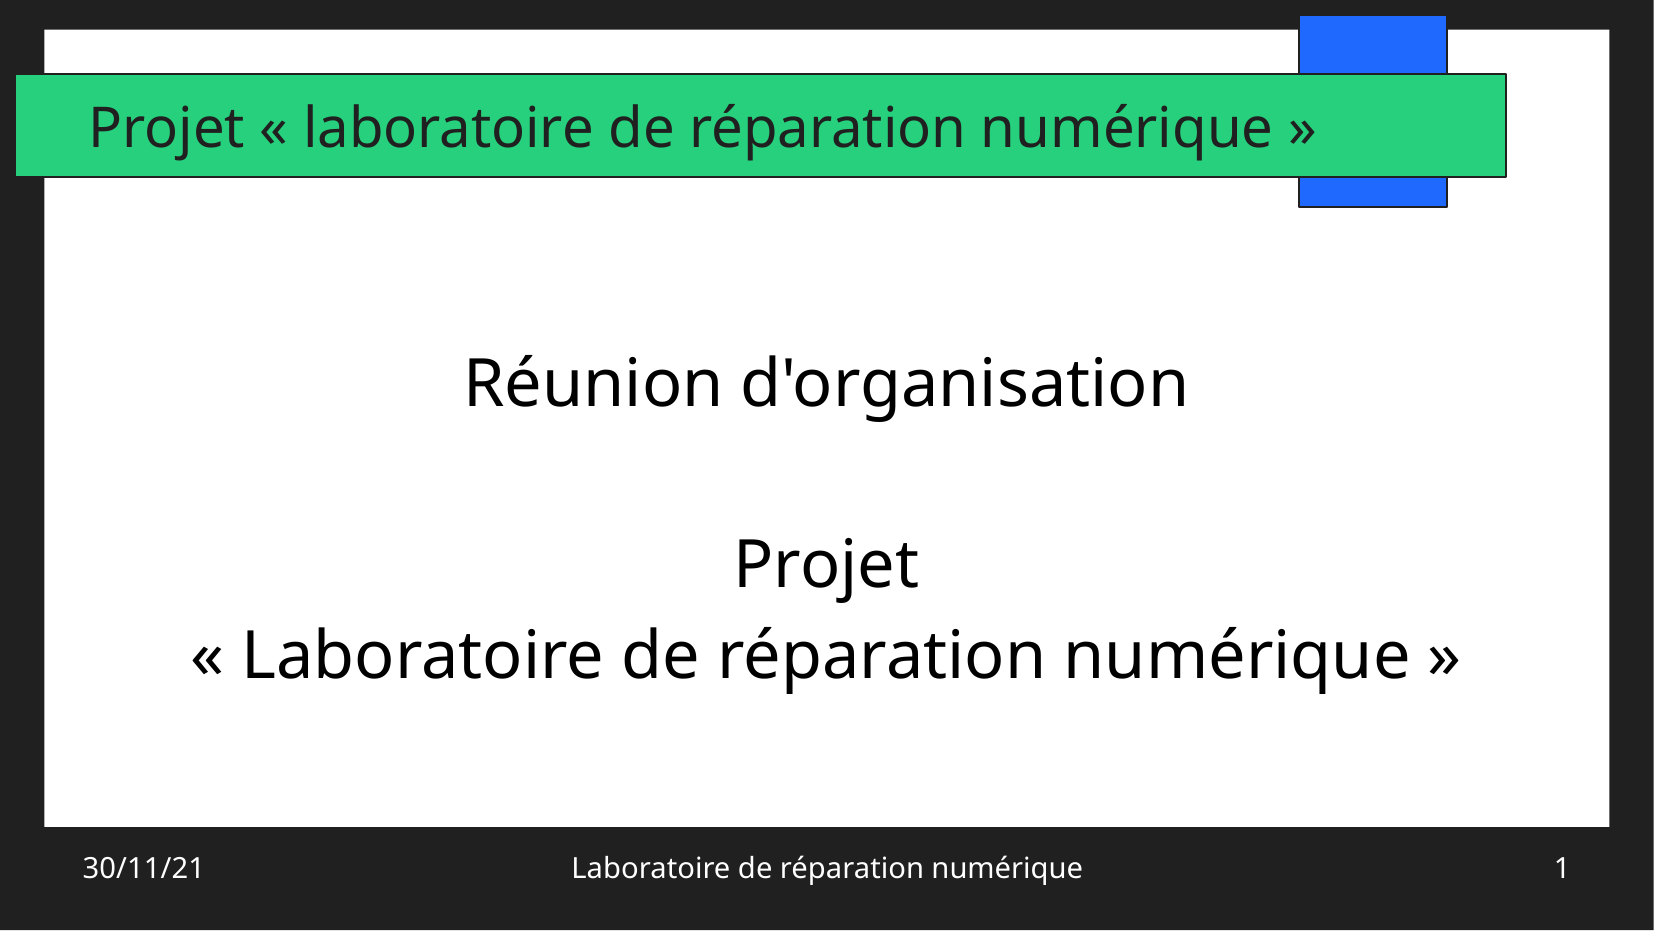

# Projet « laboratoire de réparation numérique »
Réunion d'organisation
Projet
« Laboratoire de réparation numérique »
30/11/21
Laboratoire de réparation numérique
1